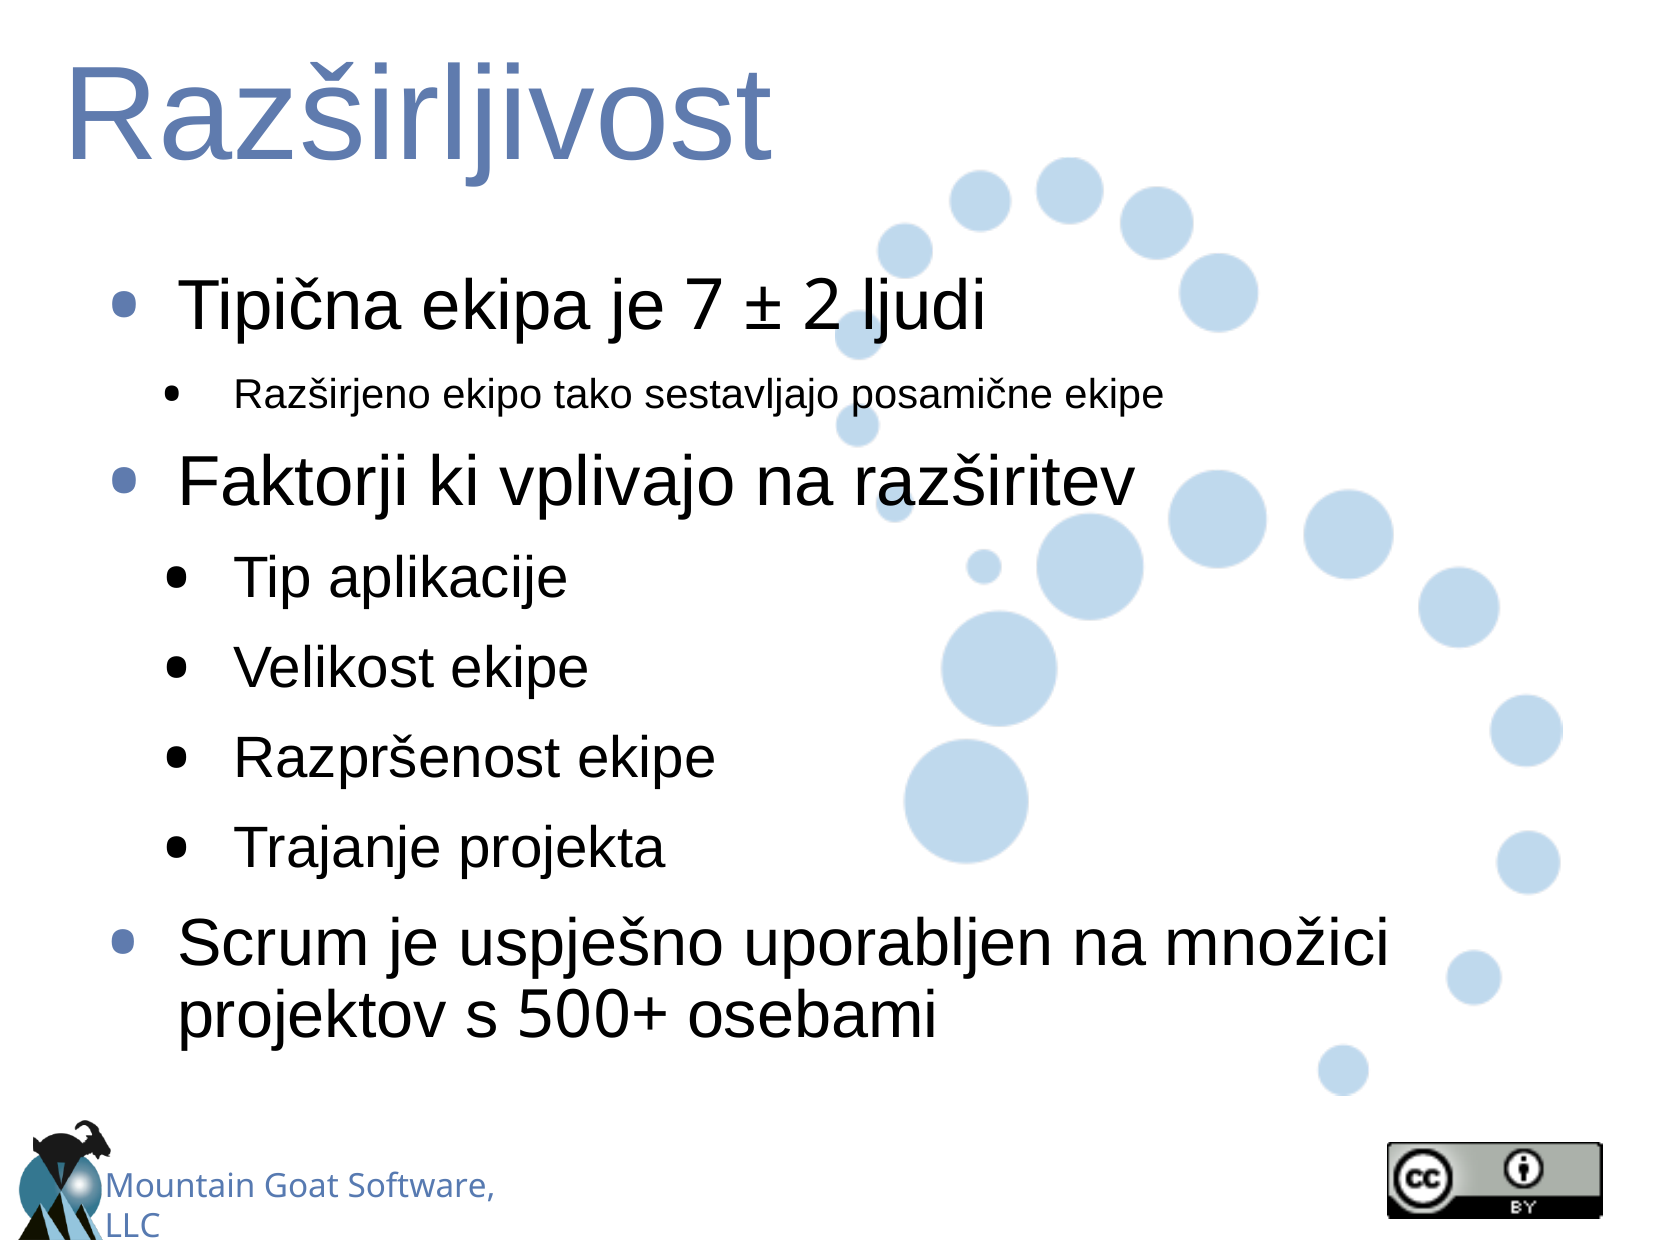

# Razširljivost
Tipična ekipa je 7 ± 2 ljudi
Razširjeno ekipo tako sestavljajo posamične ekipe
Faktorji ki vplivajo na razširitev
Tip aplikacije
Velikost ekipe
Razpršenost ekipe
Trajanje projekta
Scrum je uspješno uporabljen na množici projektov s 500+ osebami